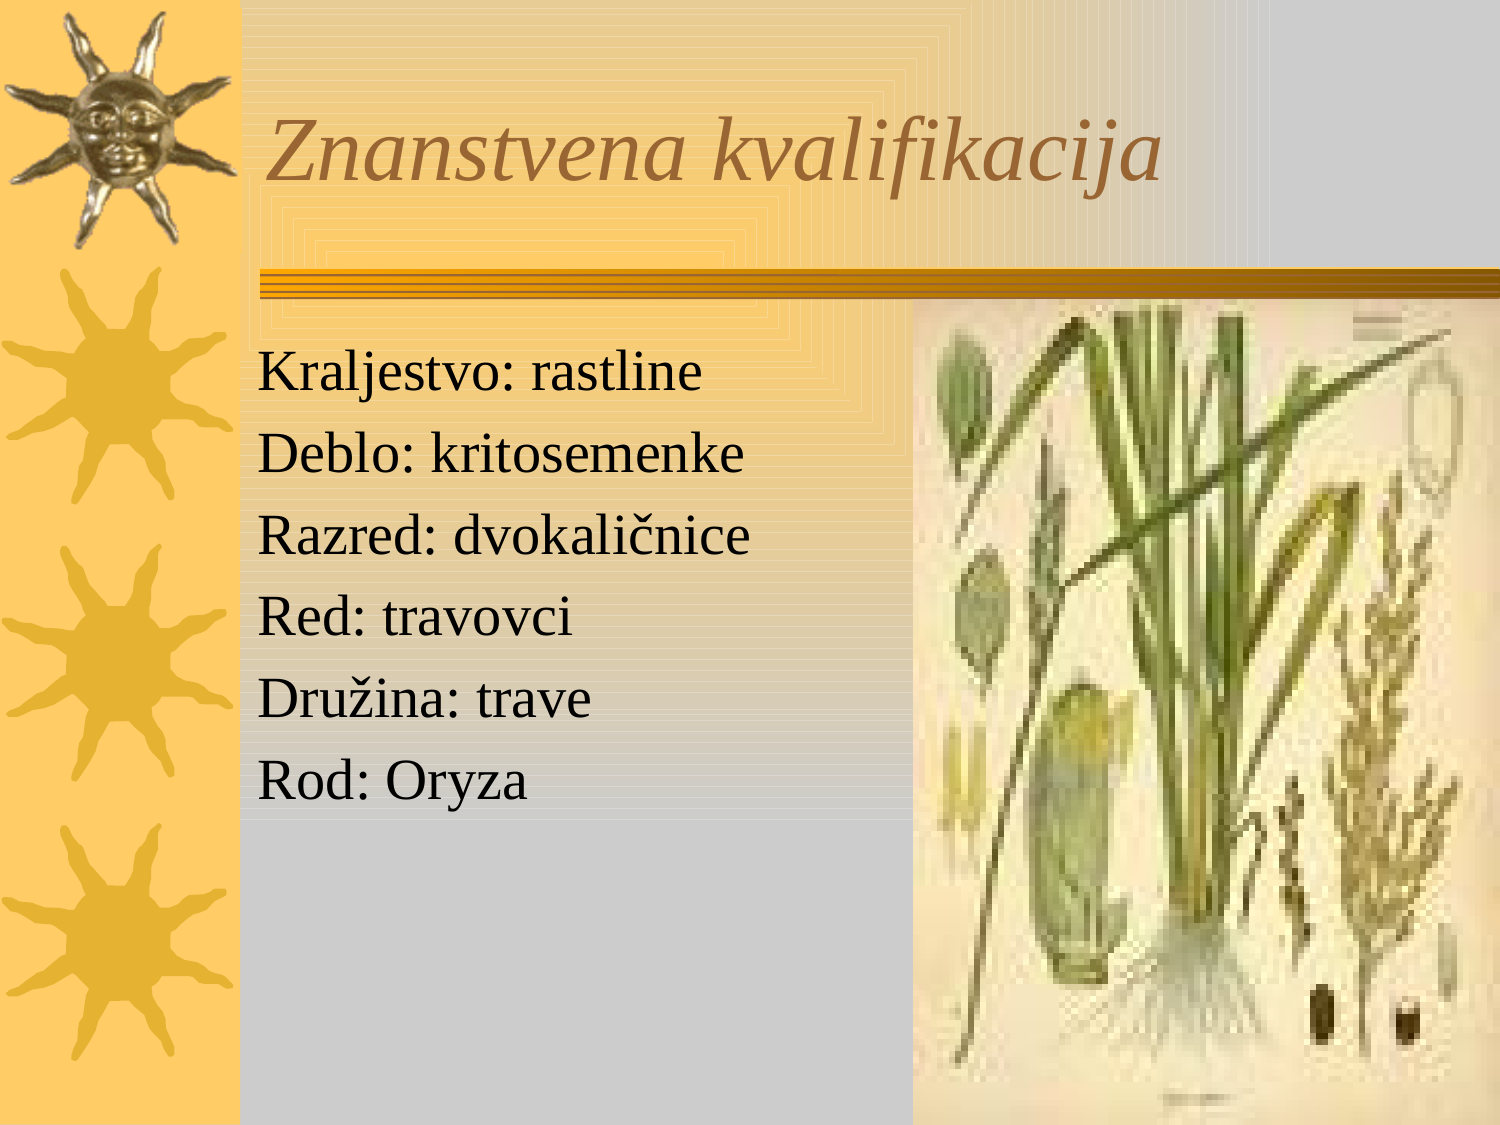

# Znanstvena kvalifikacija
Kraljestvo: rastline
Deblo: kritosemenke
Razred: dvokaličnice
Red: travovci
Družina: trave
Rod: Oryza